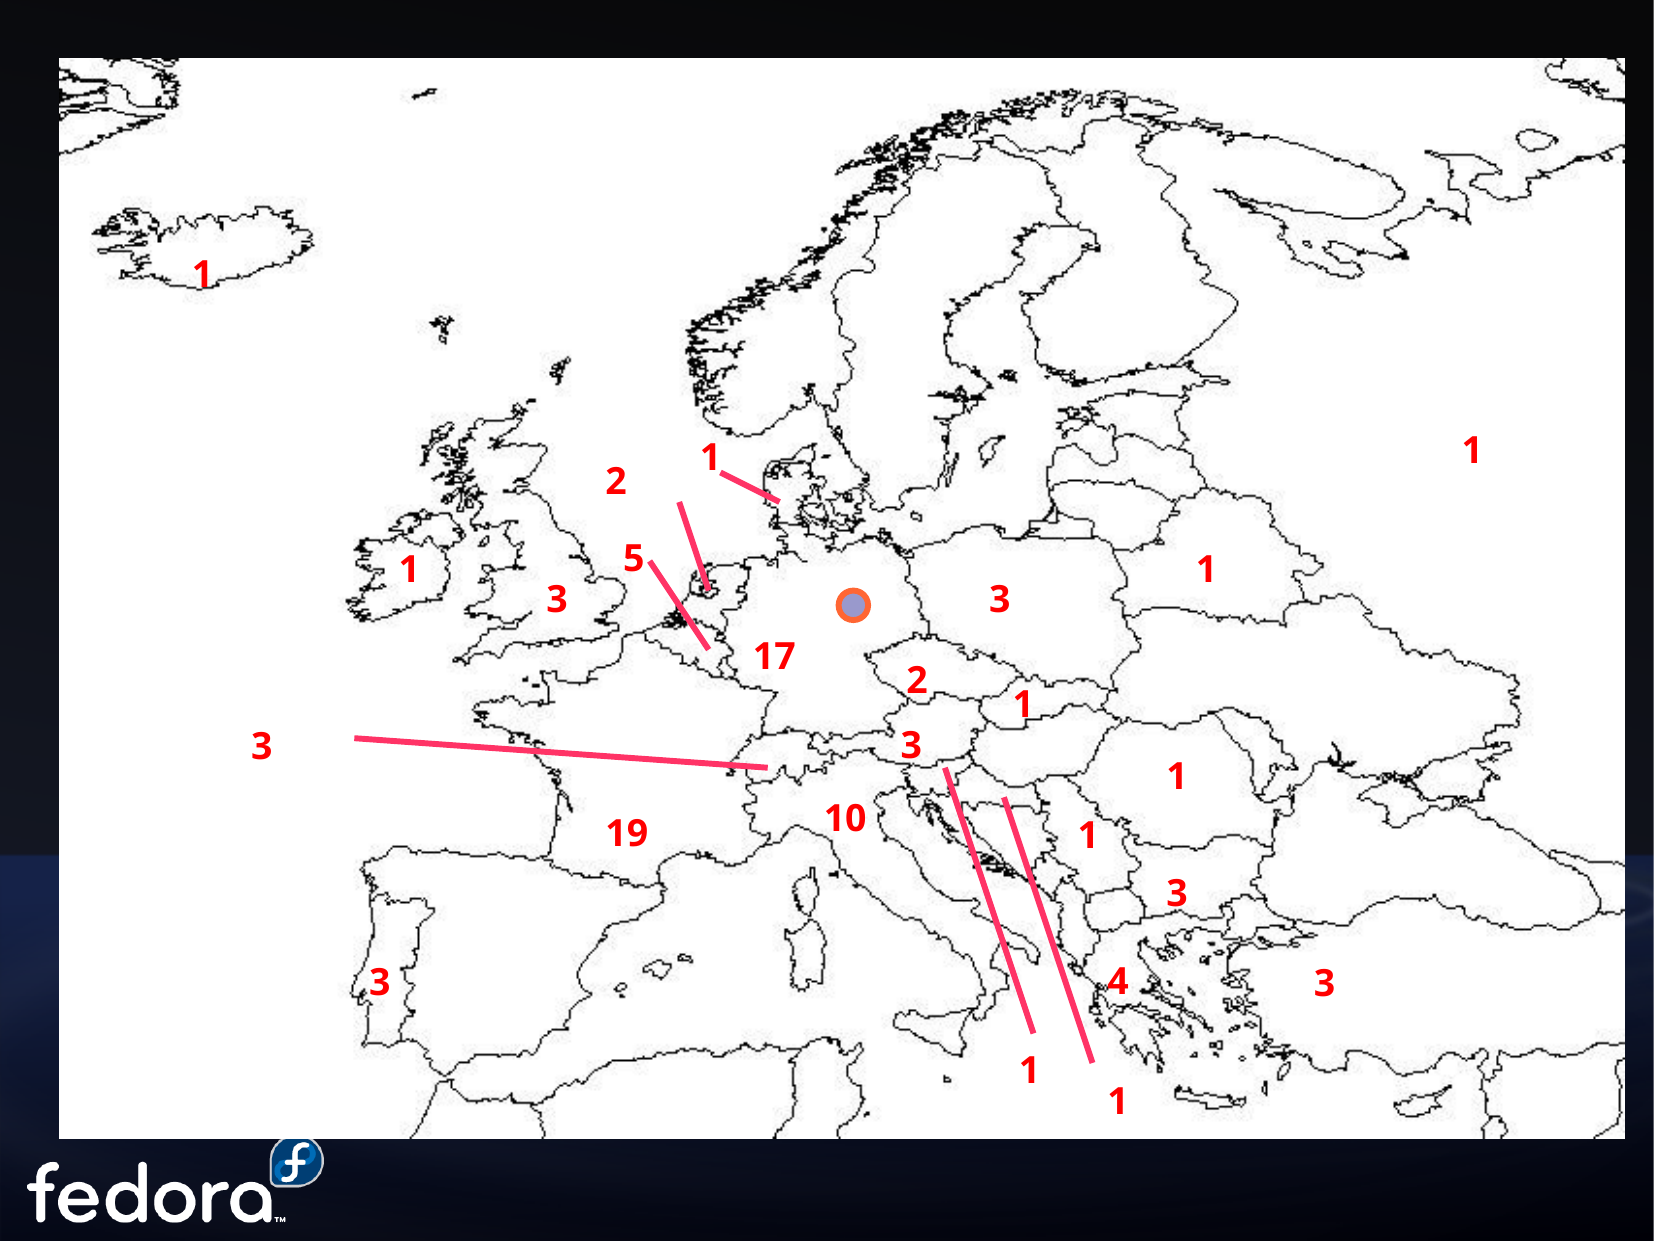

1
1
1
2
5
1
1
3
3
17
2
1
3
3
1
10
19
1
3
4
3
3
1
1